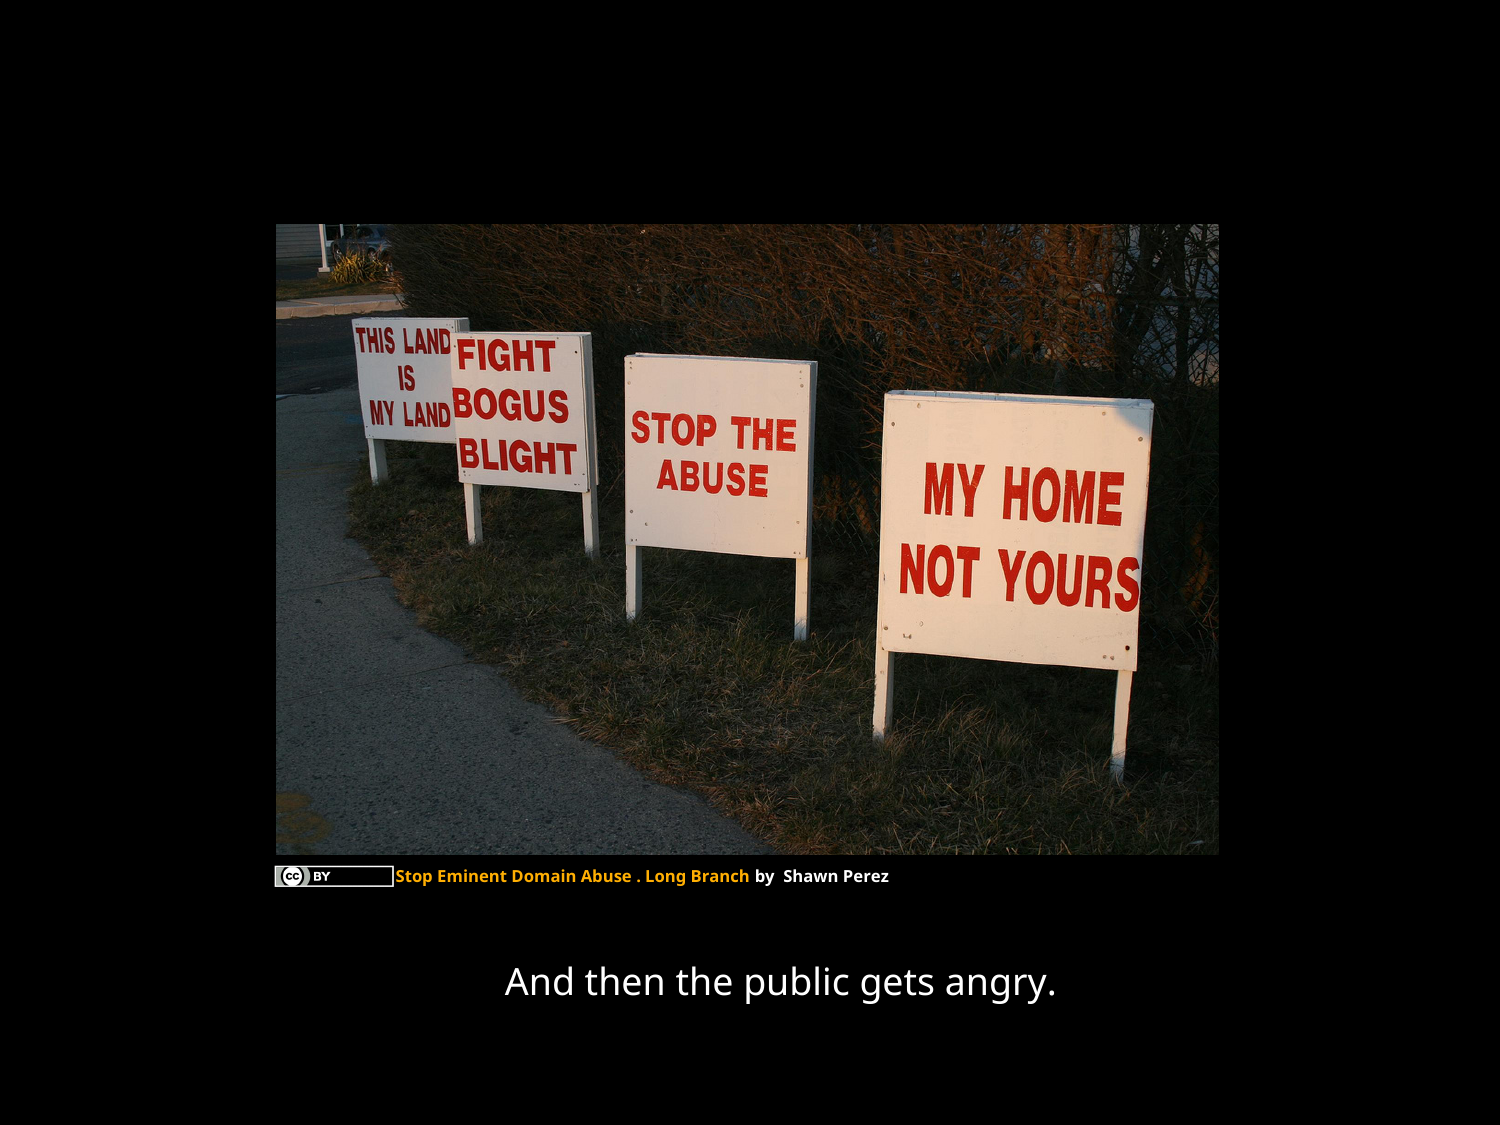

#
Stop Eminent Domain Abuse . Long Branch by Shawn Perez
And then the public gets angry.